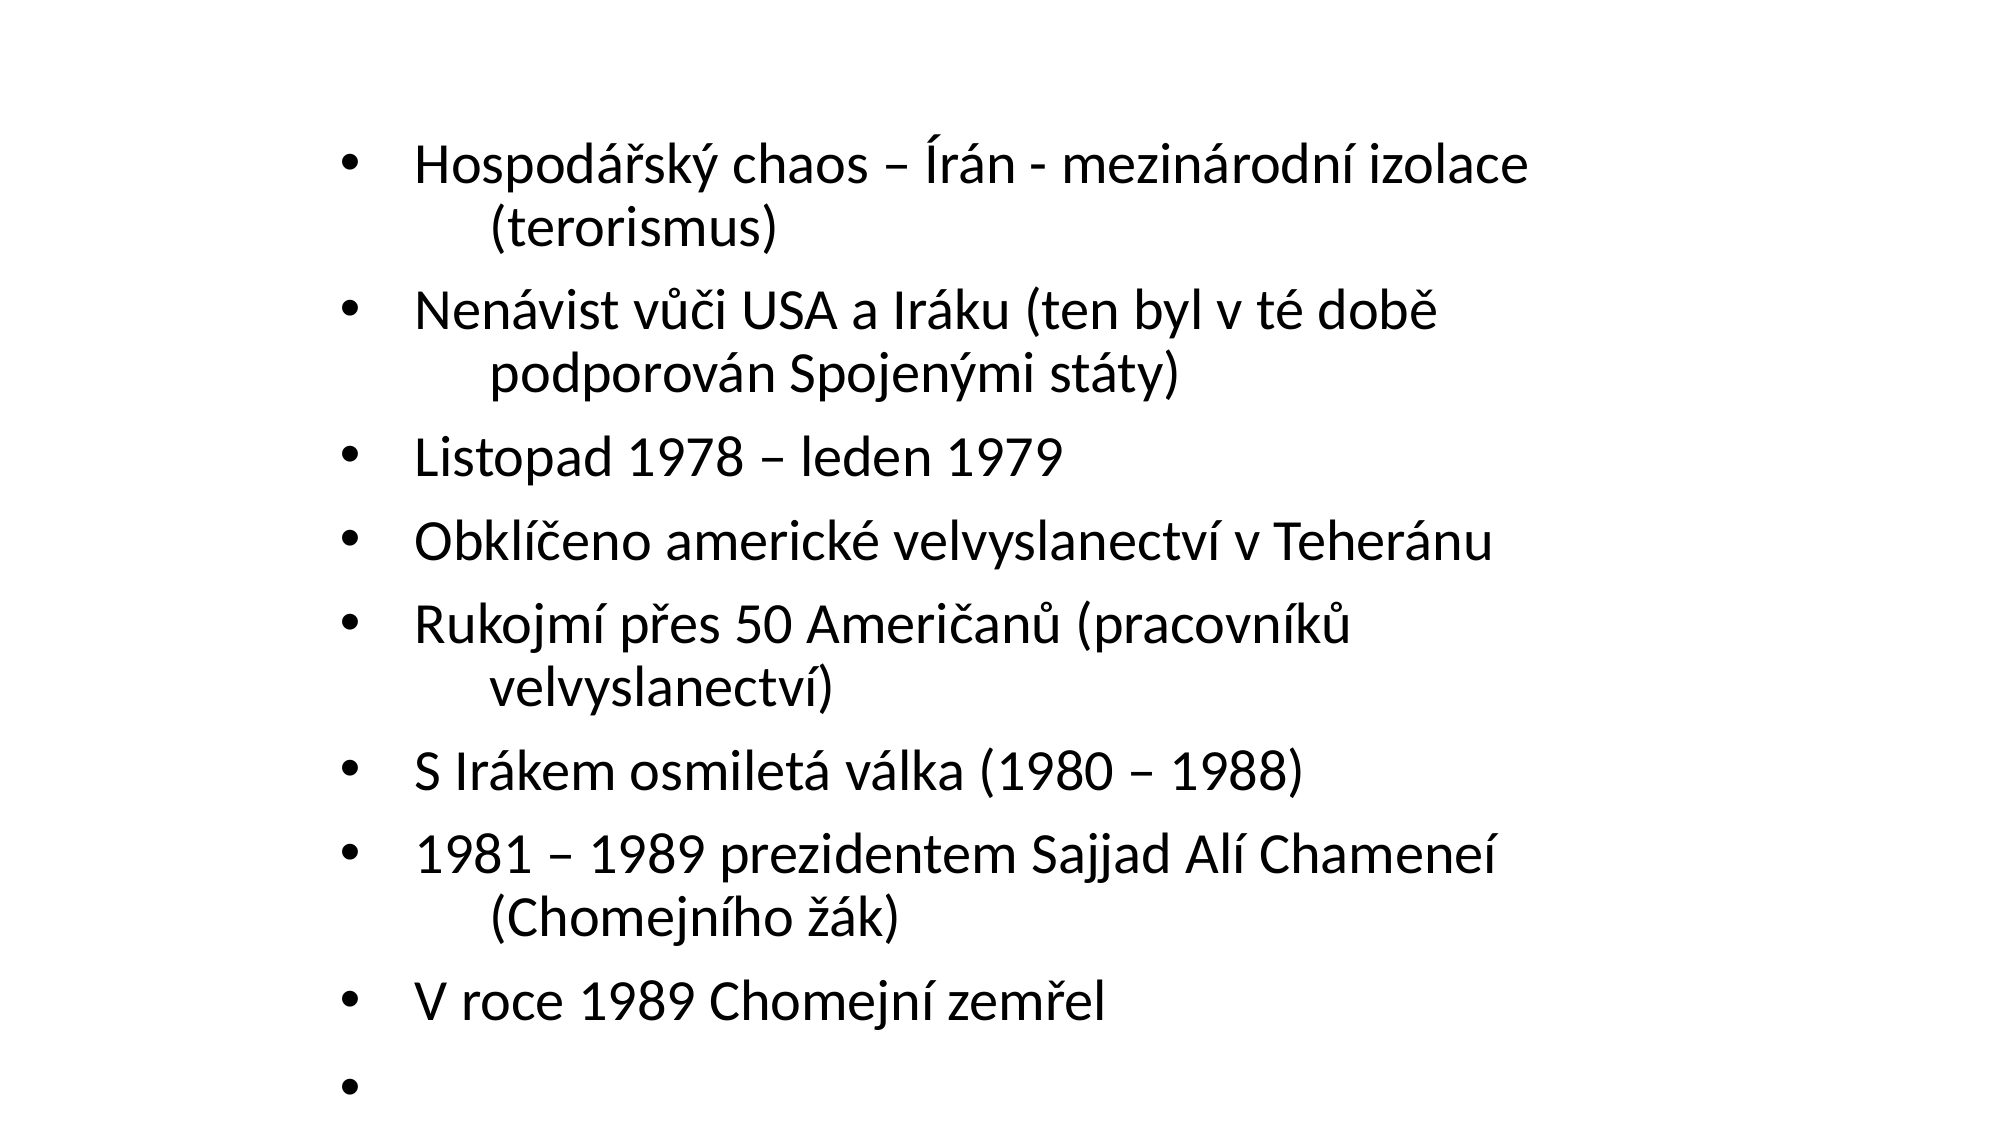

#
Hospodářský chaos – Írán - mezinárodní izolace (terorismus)​
Nenávist vůči USA a Iráku (ten byl v té době podporován Spojenými státy)​
Listopad 1978 – leden 1979 ​
Obklíčeno americké velvyslanectví v Teheránu​
Rukojmí přes 50 Američanů (pracovníků velvyslanectví)​
S Irákem osmiletá válka (1980 – 1988)​
1981 – 1989 prezidentem Sajjad Alí Chameneí (Chomejního žák)​
V roce 1989 Chomejní zemřel​